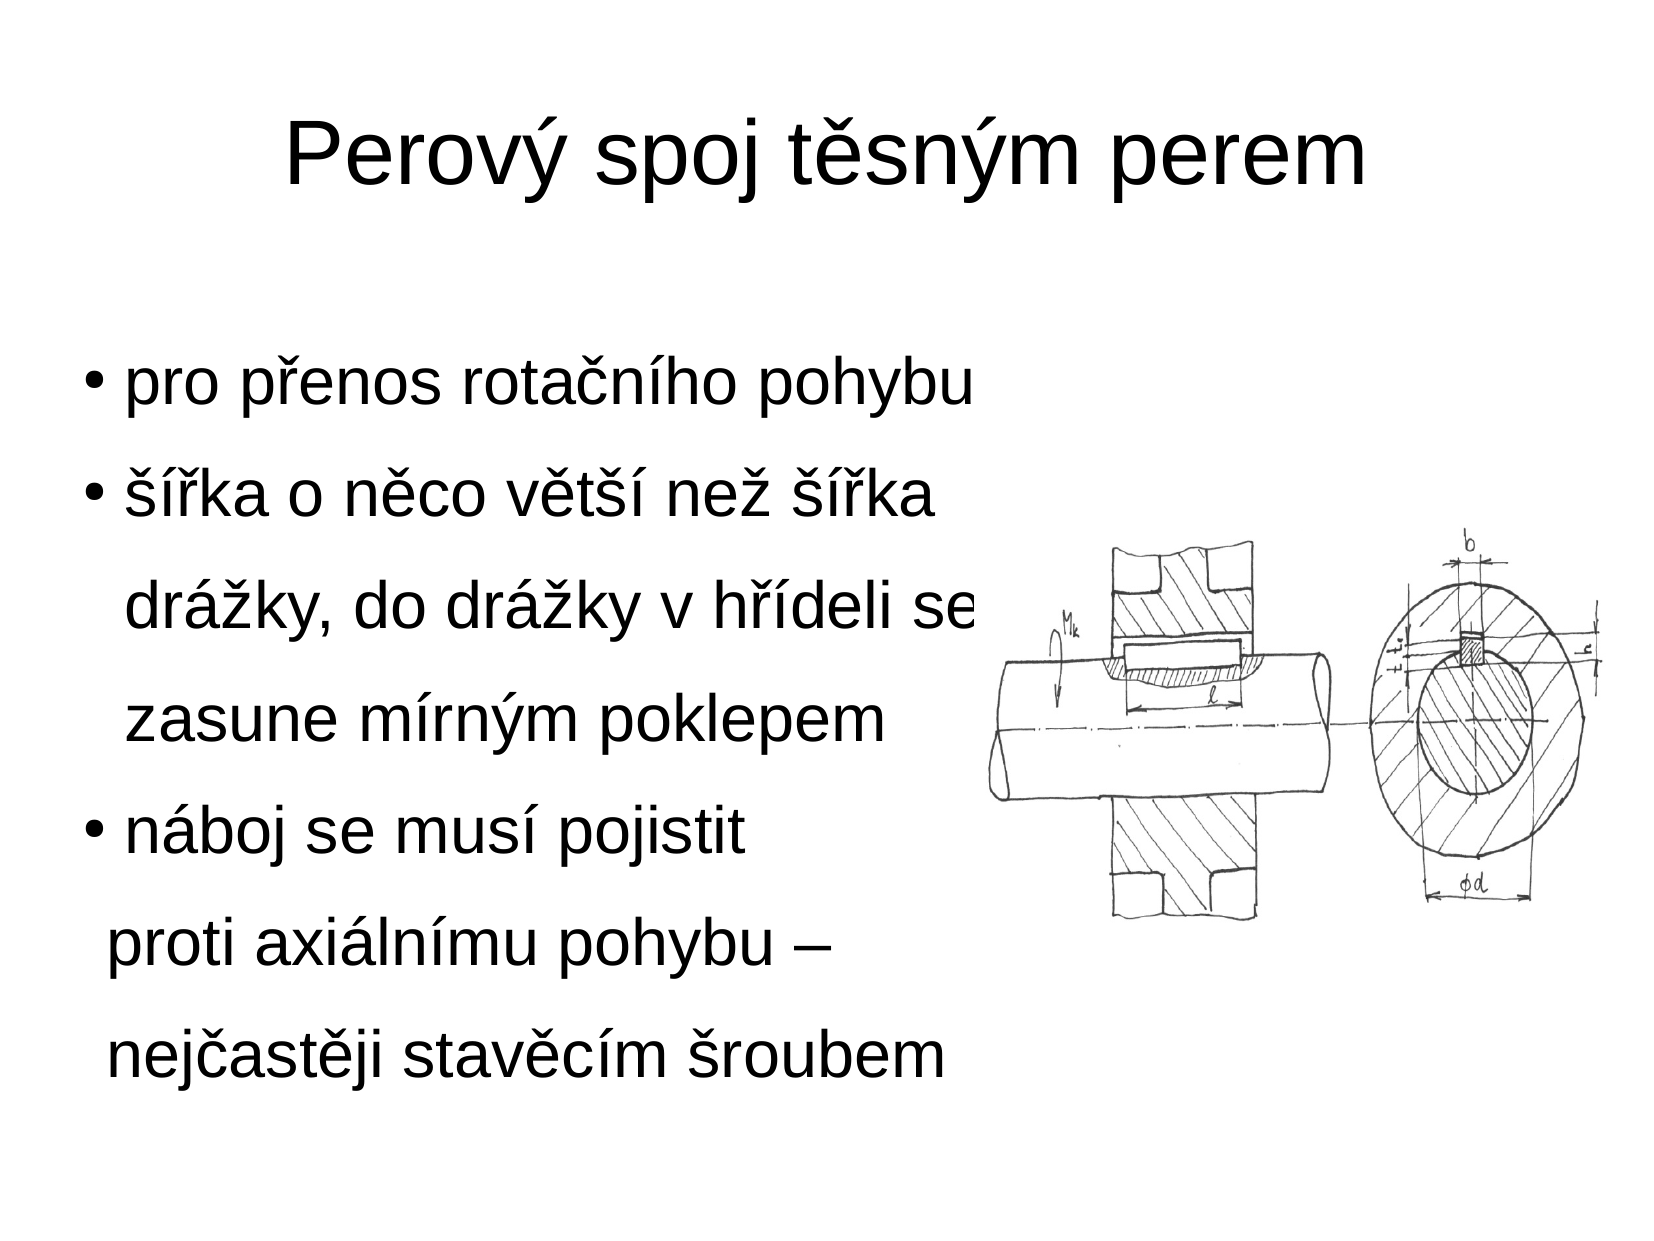

# Perový spoj těsným perem
 pro přenos rotačního pohybu
 šířka o něco větší než šířka
 drážky, do drážky v hřídeli se
 zasune mírným poklepem
 náboj se musí pojistit
proti axiálnímu pohybu –
nejčastěji stavěcím šroubem